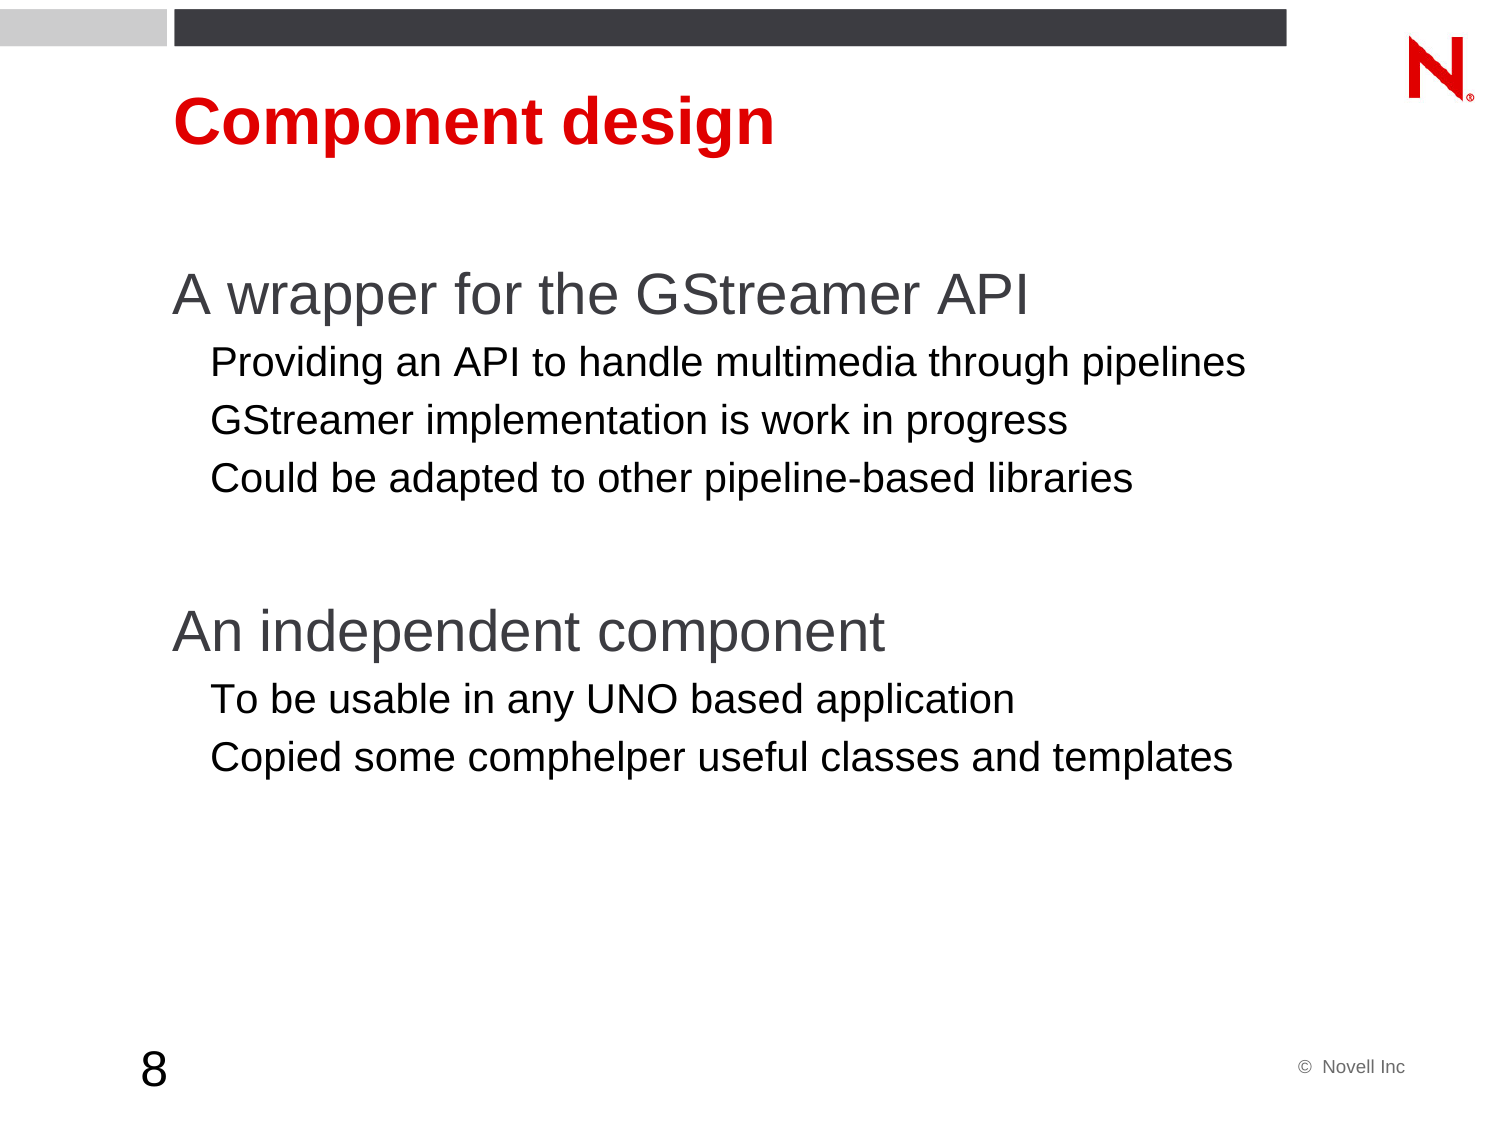

# Component design
A wrapper for the GStreamer API
Providing an API to handle multimedia through pipelines
GStreamer implementation is work in progress
Could be adapted to other pipeline-based libraries
An independent component
To be usable in any UNO based application
Copied some comphelper useful classes and templates